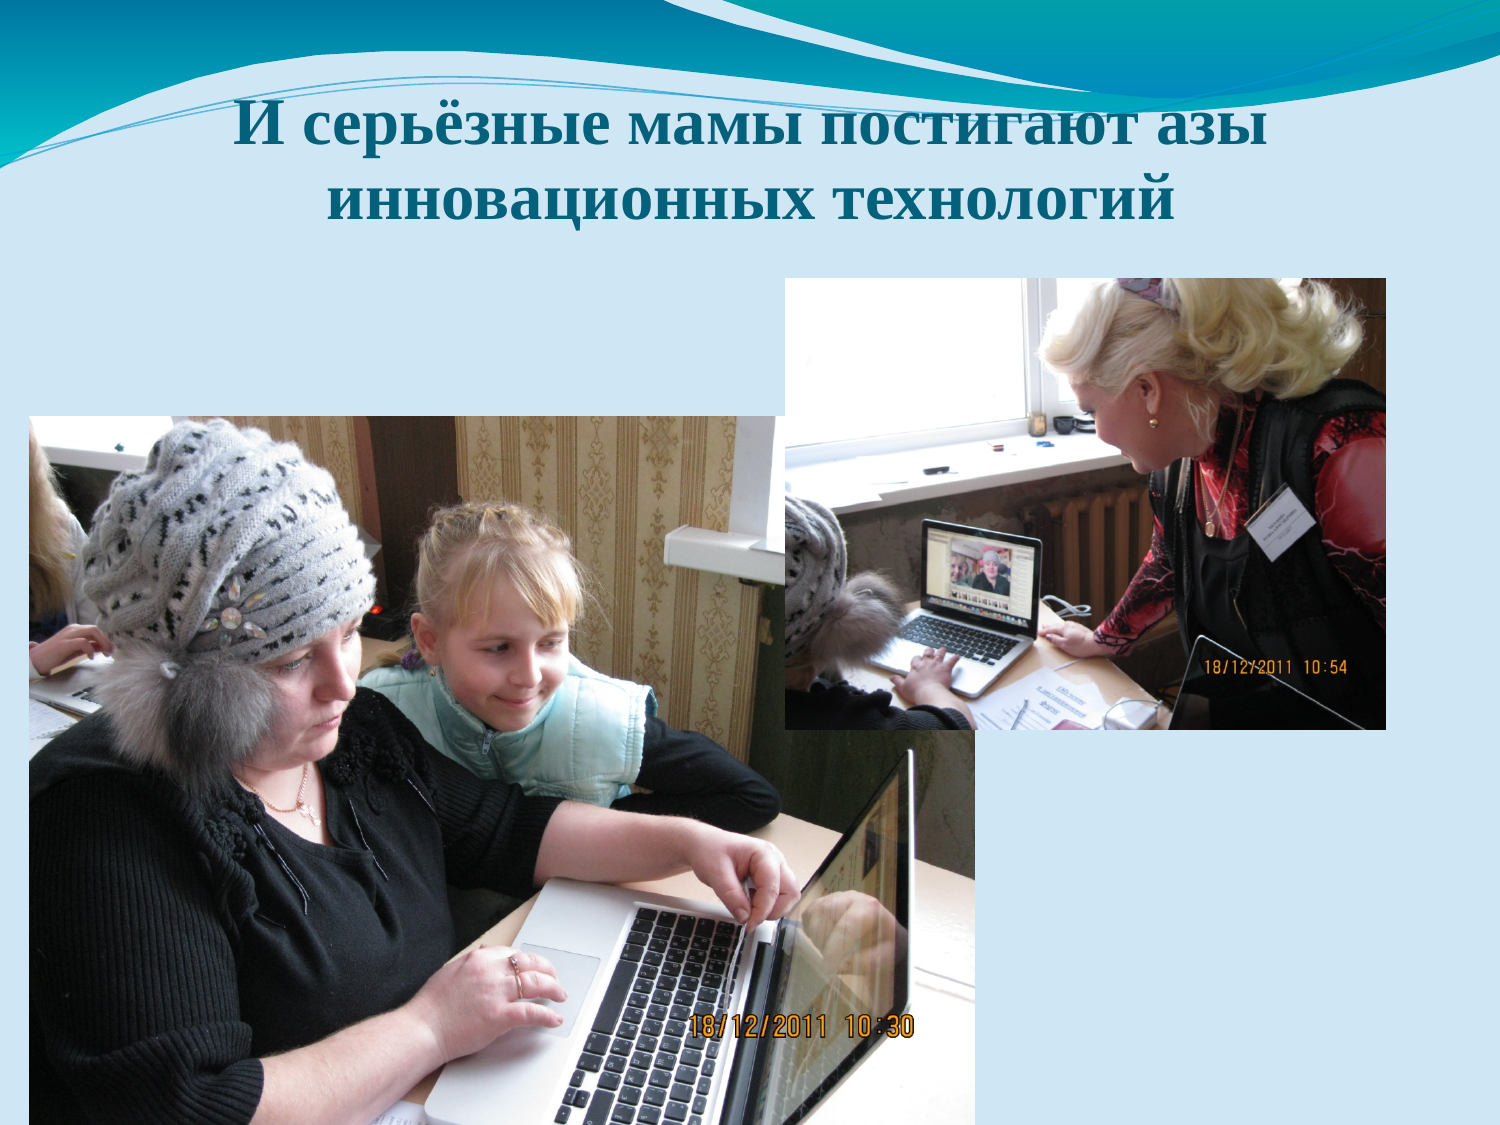

# И серьёзные мамы постигают азы инновационных технологий